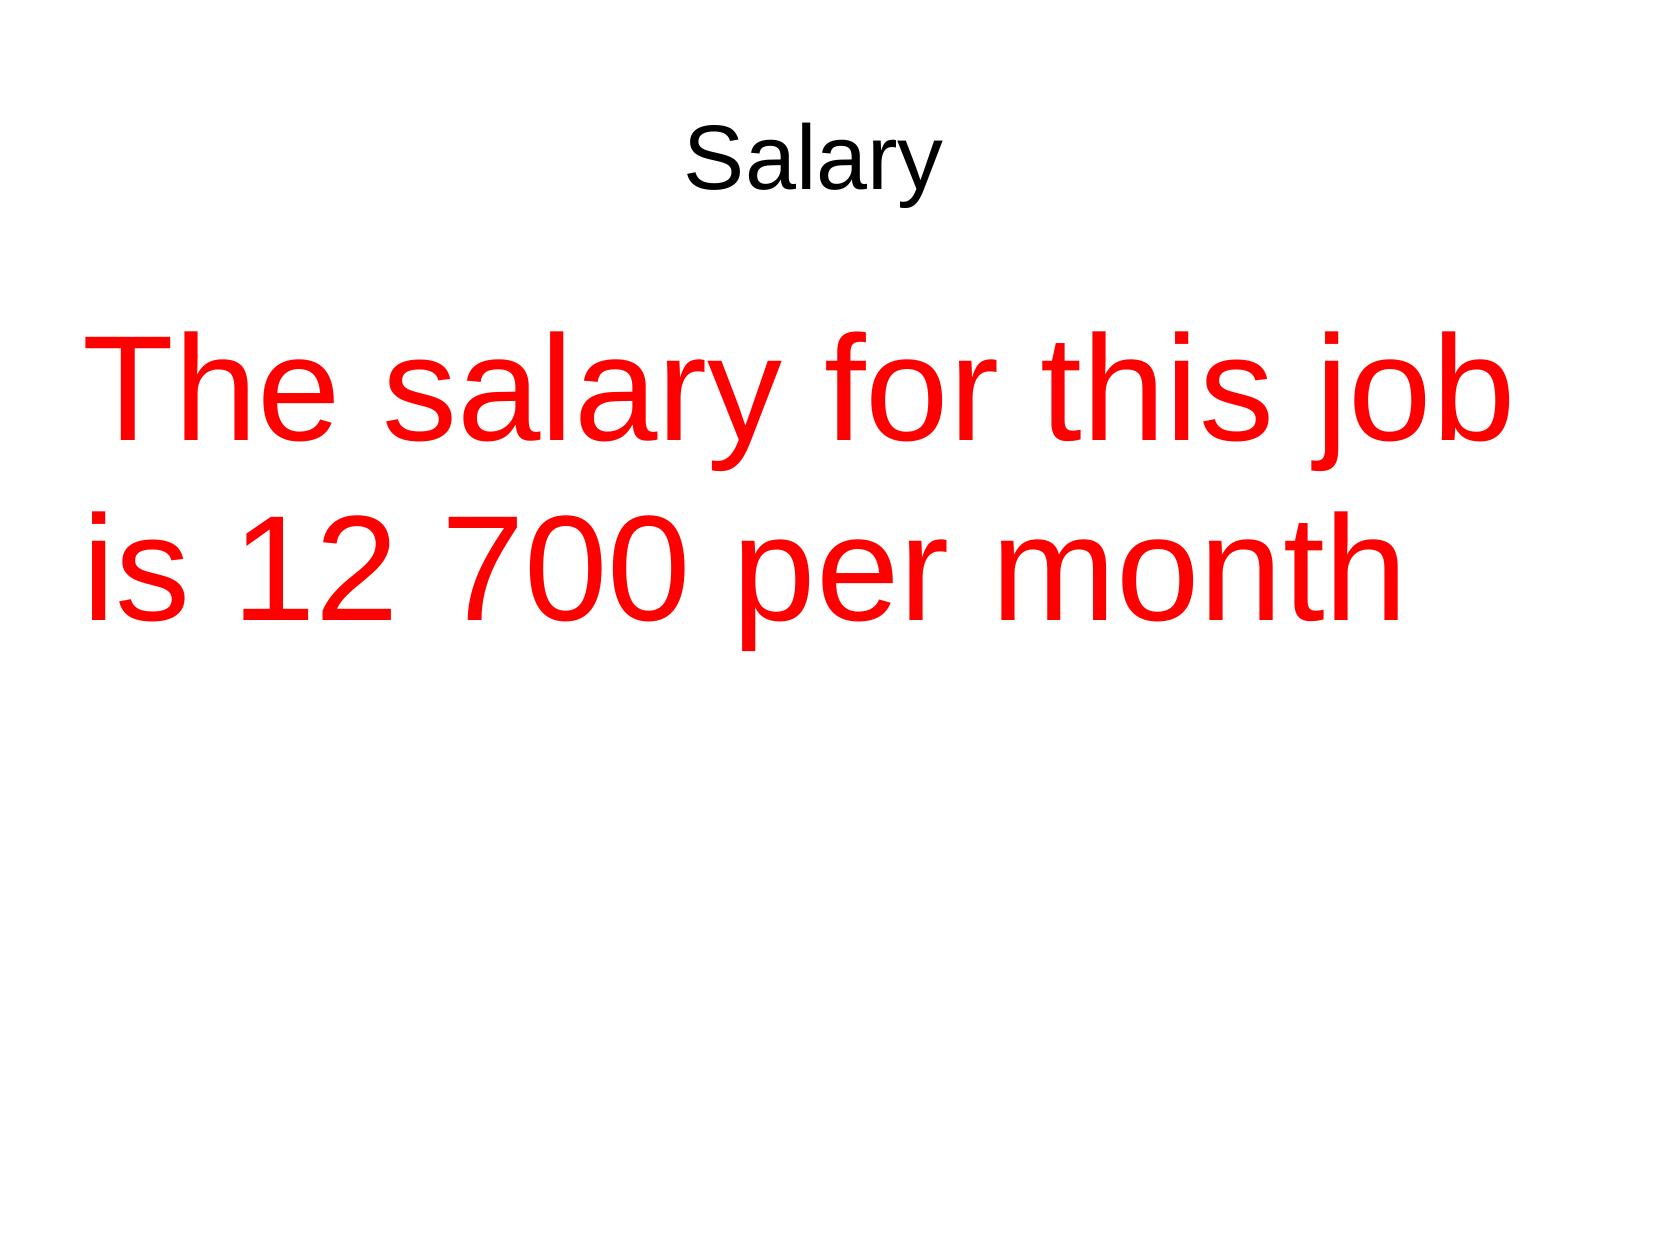

# Salary
The salary for this job is 12 700 per month